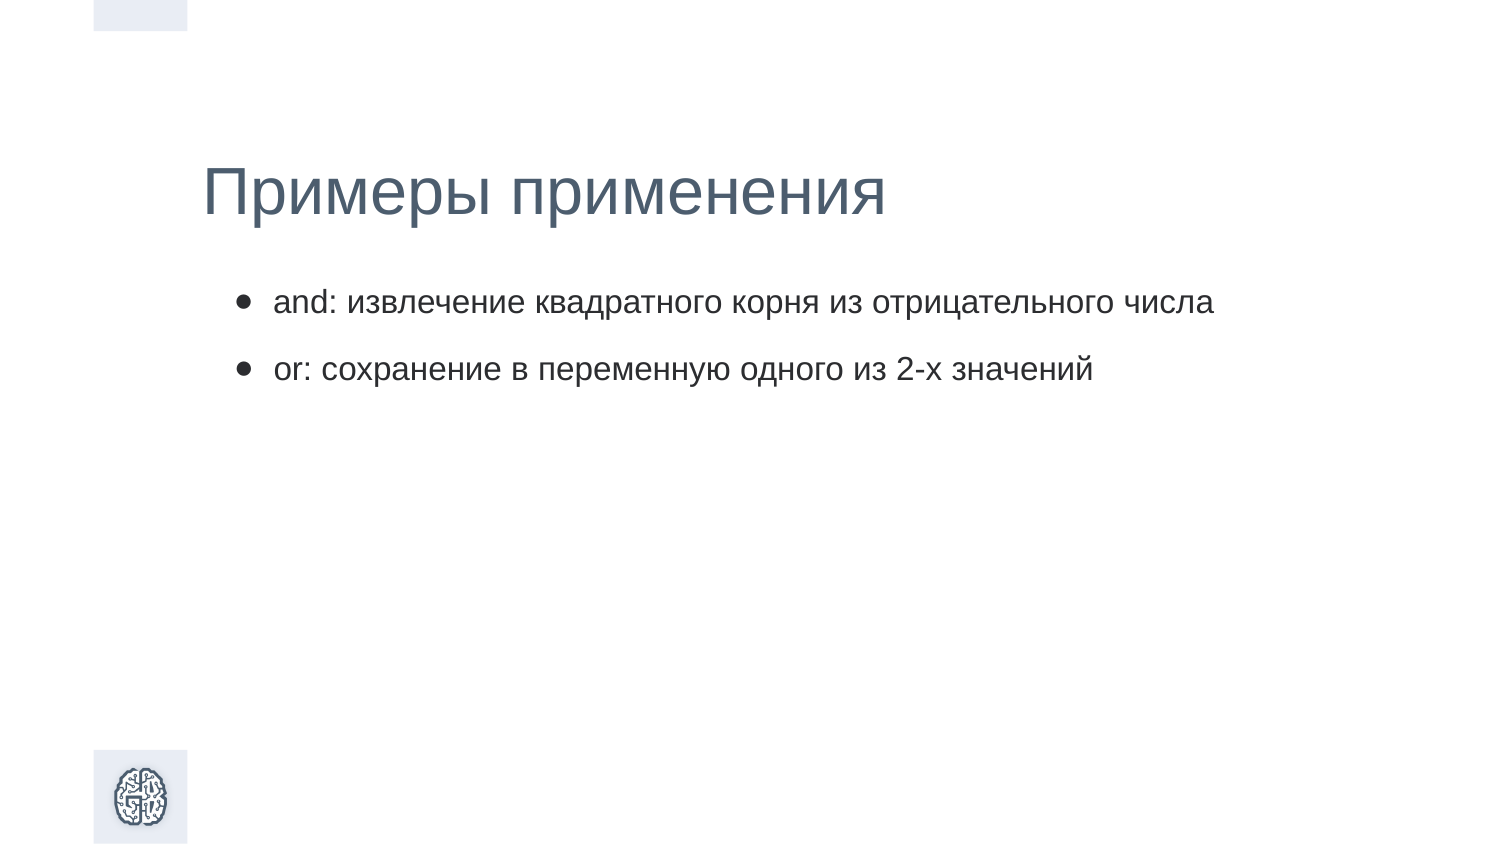

Примеры применения
and: извлечение квадратного корня из отрицательного числа
or: сохранение в переменную одного из 2-х значений